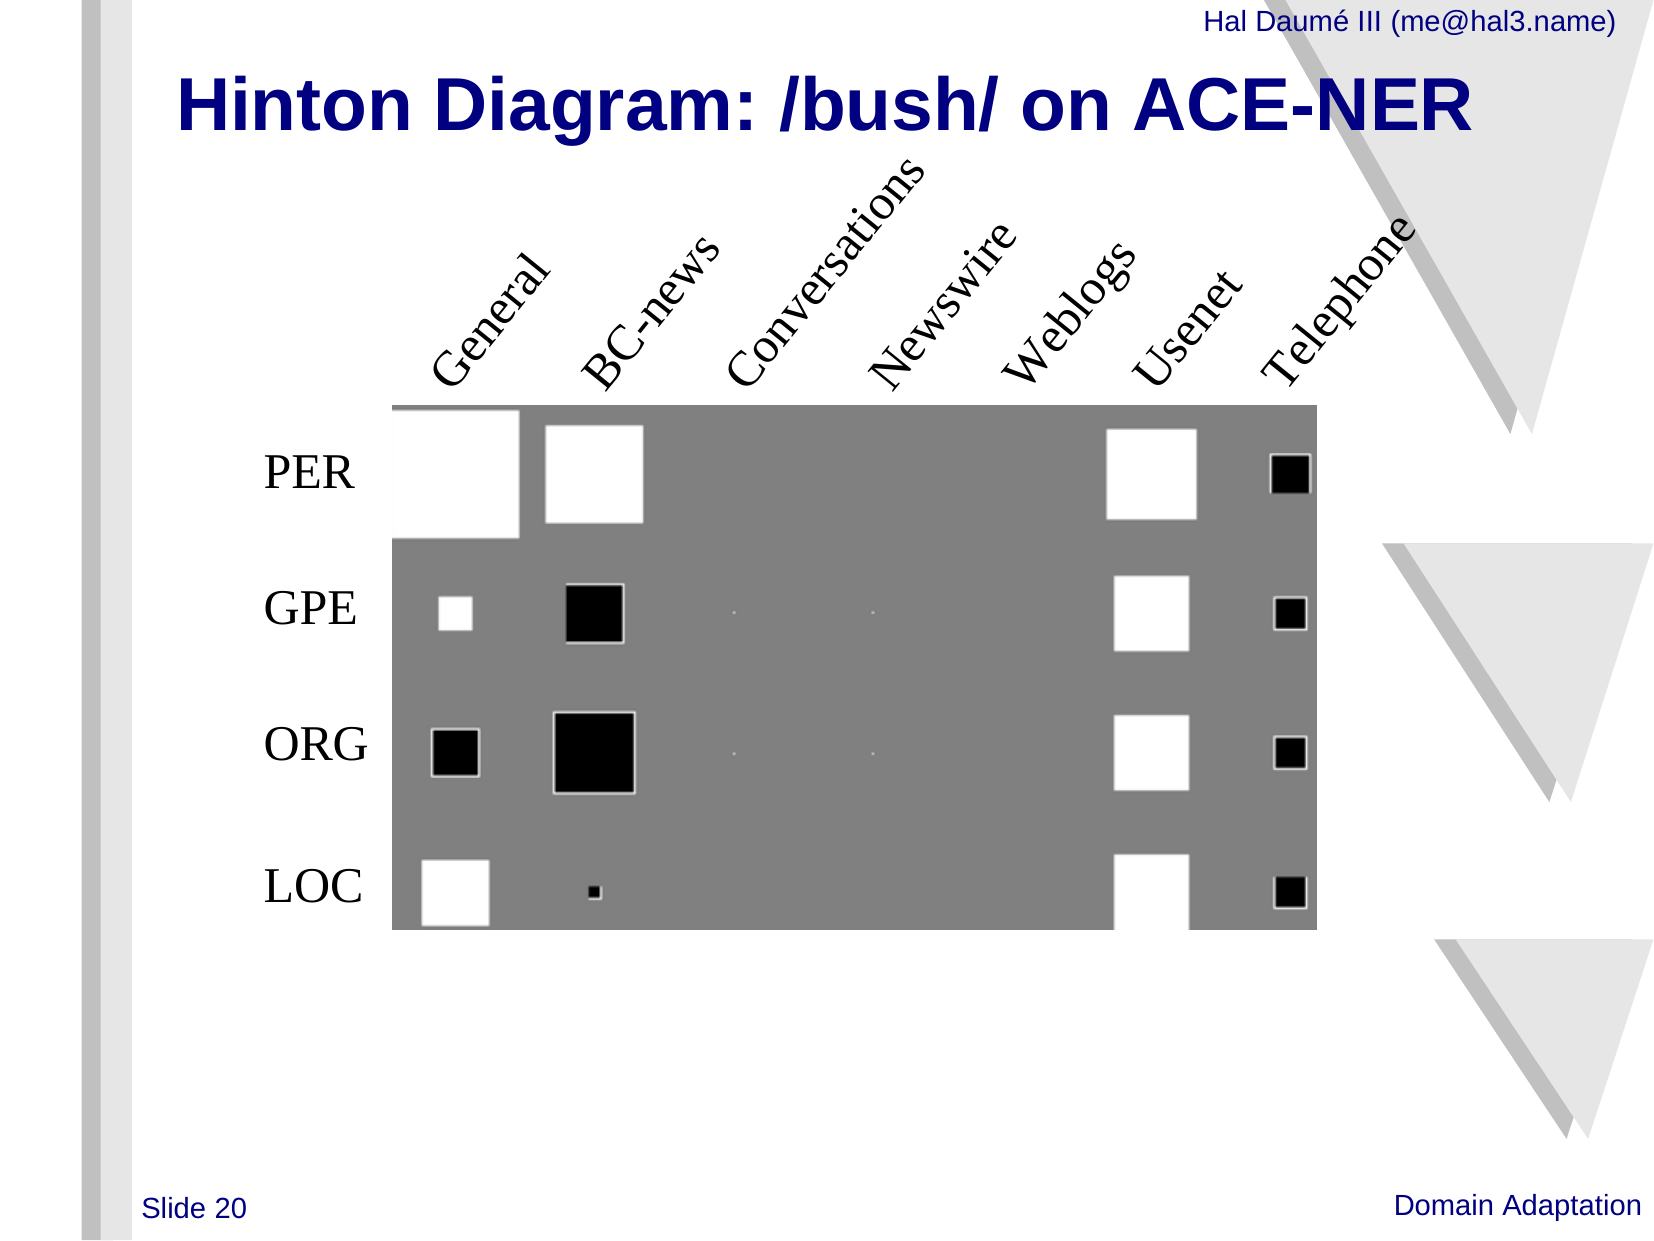

# Hinton Diagram: /bush/ on ACE-NER
Conversations
Telephone
Newswire
BC-news
Weblogs
General
Usenet
PER
GPE
ORG
LOC